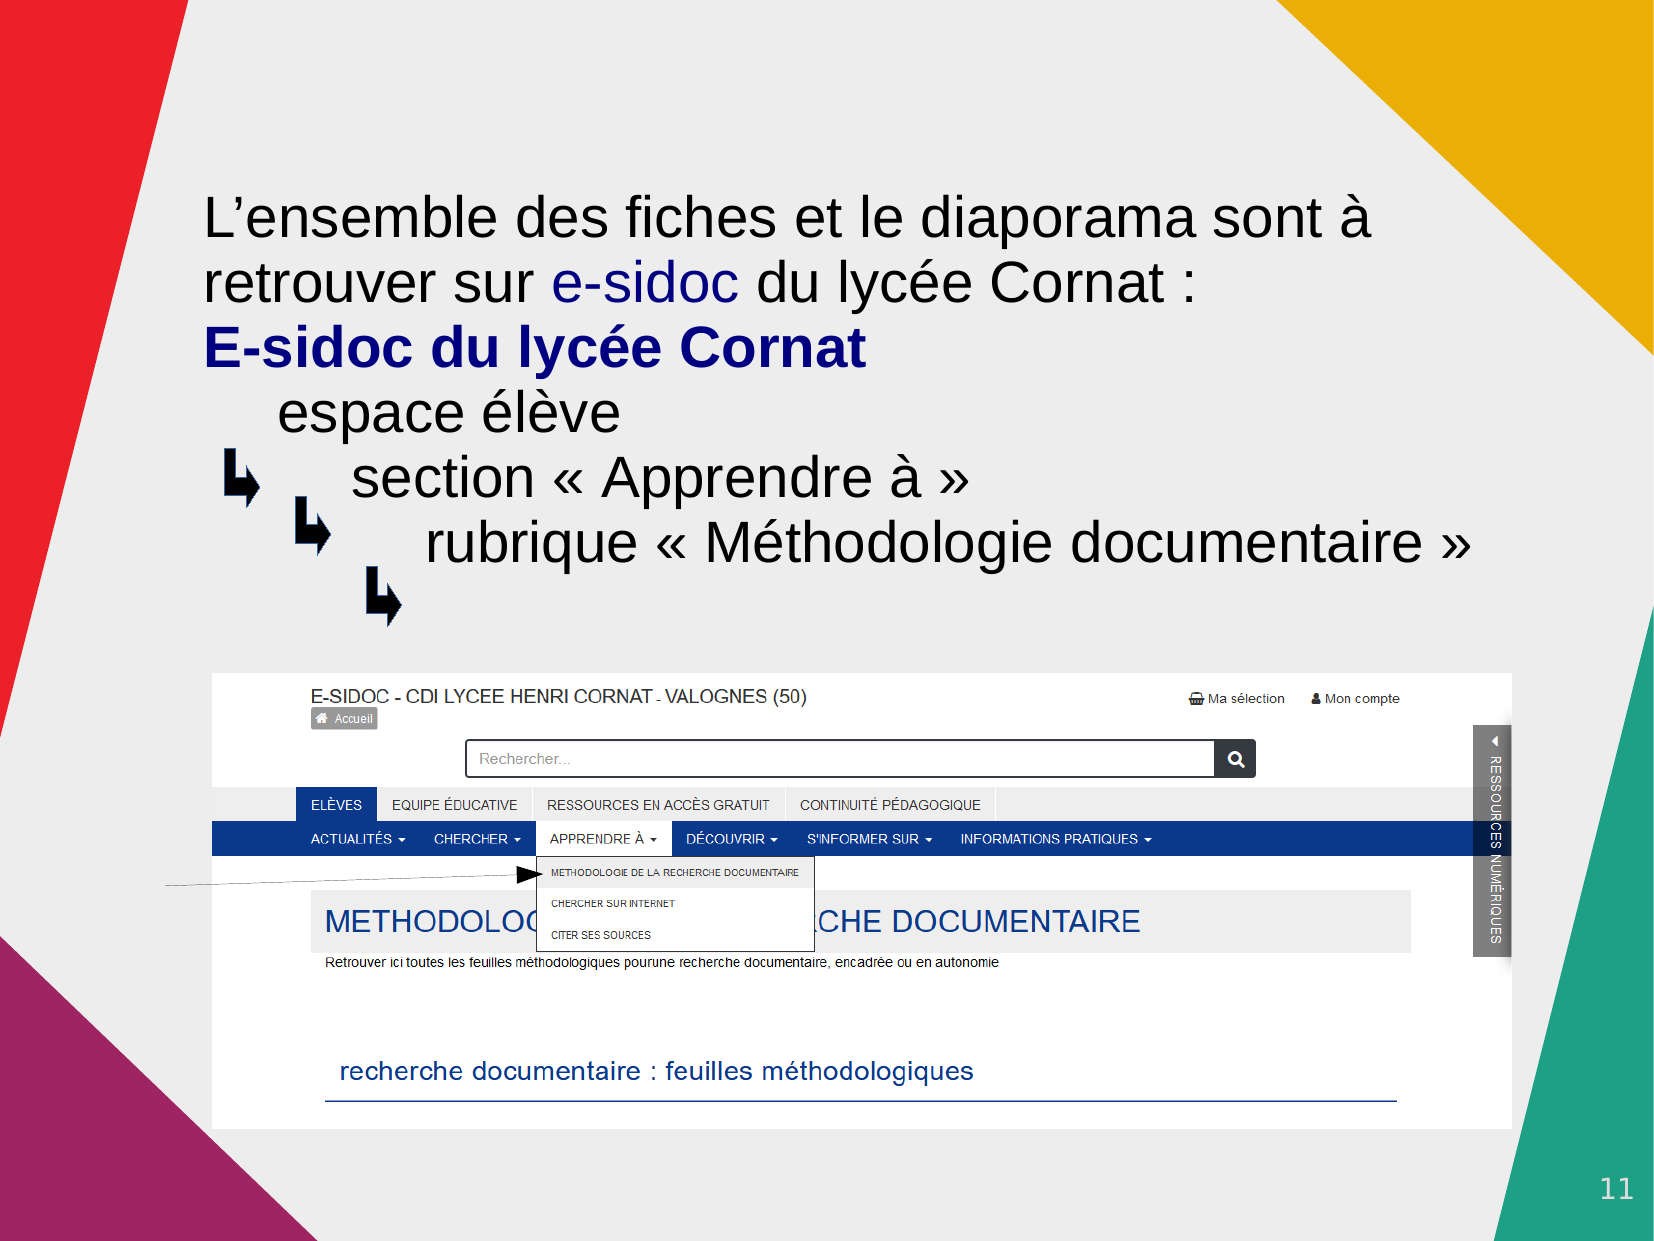

L’ensemble des fiches et le diaporama sont à retrouver sur e-sidoc du lycée Cornat :
E-sidoc du lycée Cornat
	espace élève
		section « Apprendre à »
			rubrique « Méthodologie documentaire »
11